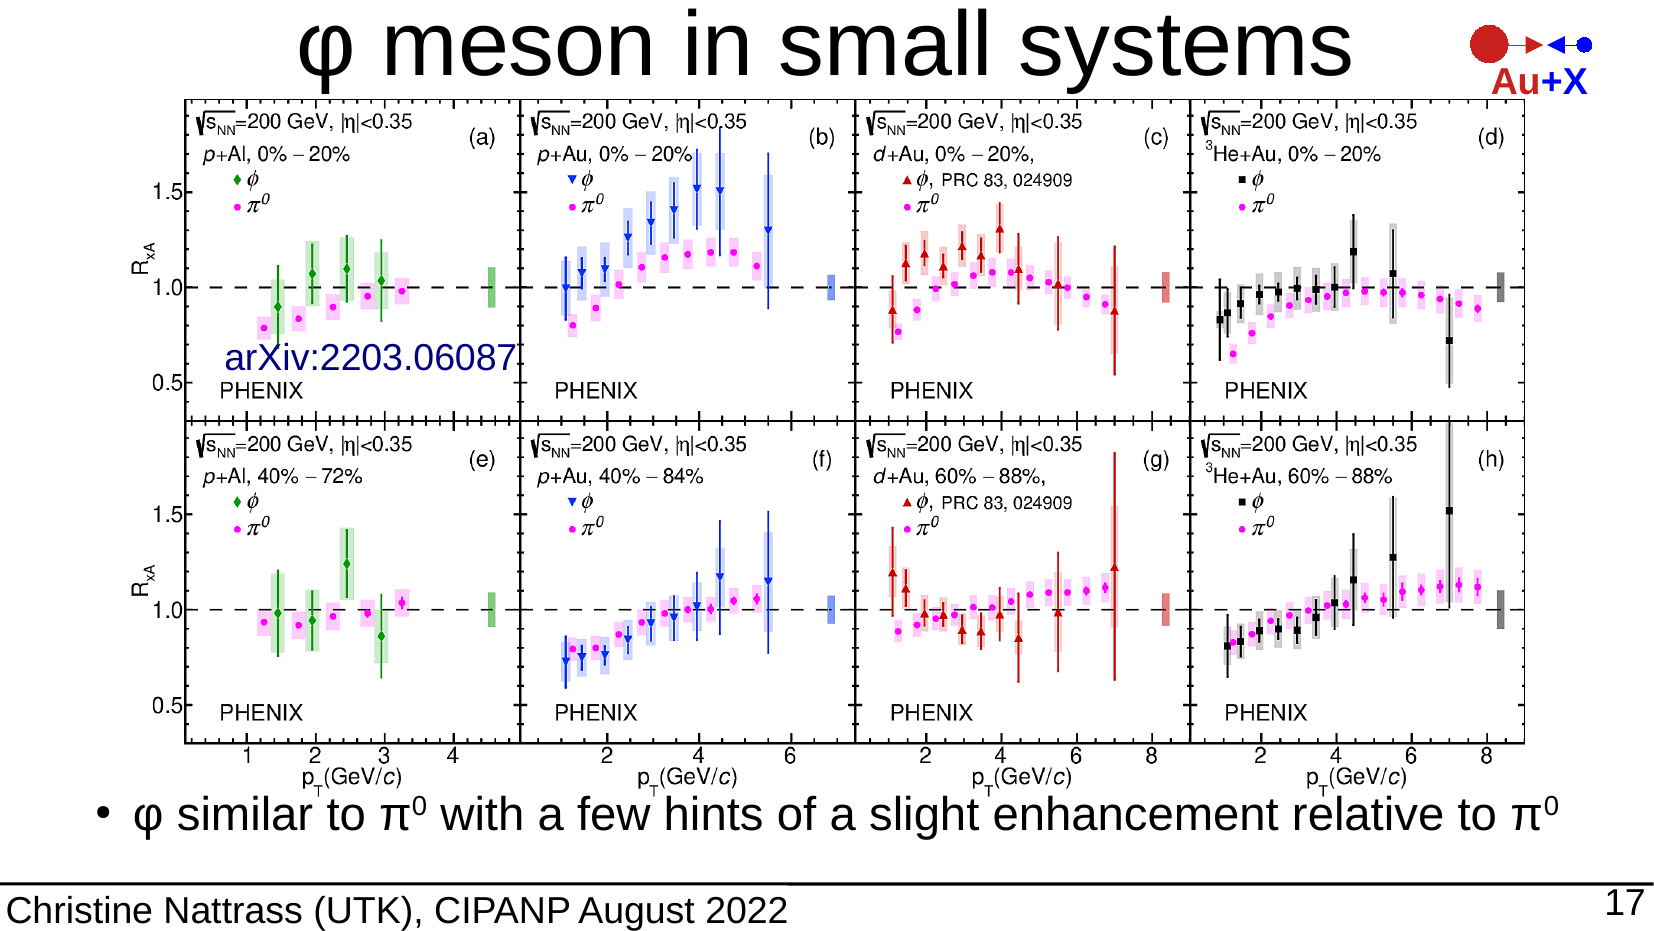

# φ meson in small systems
Au+X
arXiv:2203.06087
φ similar to π0 with a few hints of a slight enhancement relative to π0